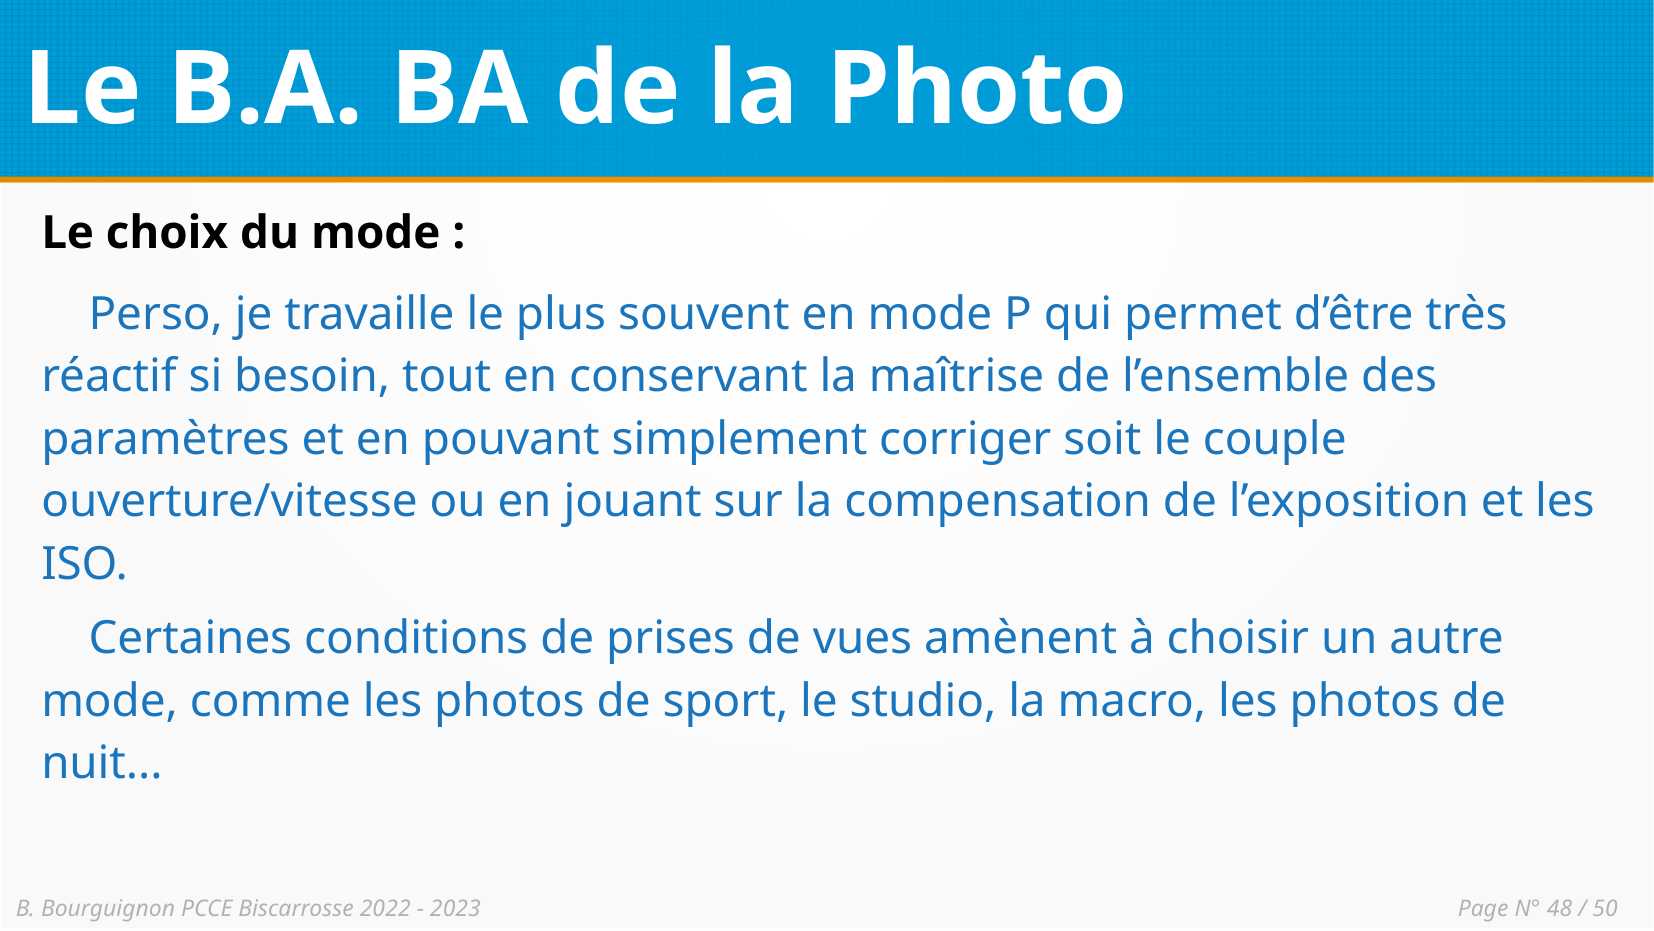

# Le B.A. BA de la Photo
Le choix du mode :
Perso, je travaille le plus souvent en mode P qui permet d’être très réactif si besoin, tout en conservant la maîtrise de l’ensemble des paramètres et en pouvant simplement corriger soit le couple ouverture/vitesse ou en jouant sur la compensation de l’exposition et les ISO.
Certaines conditions de prises de vues amènent à choisir un autre mode, comme les photos de sport, le studio, la macro, les photos de nuit...